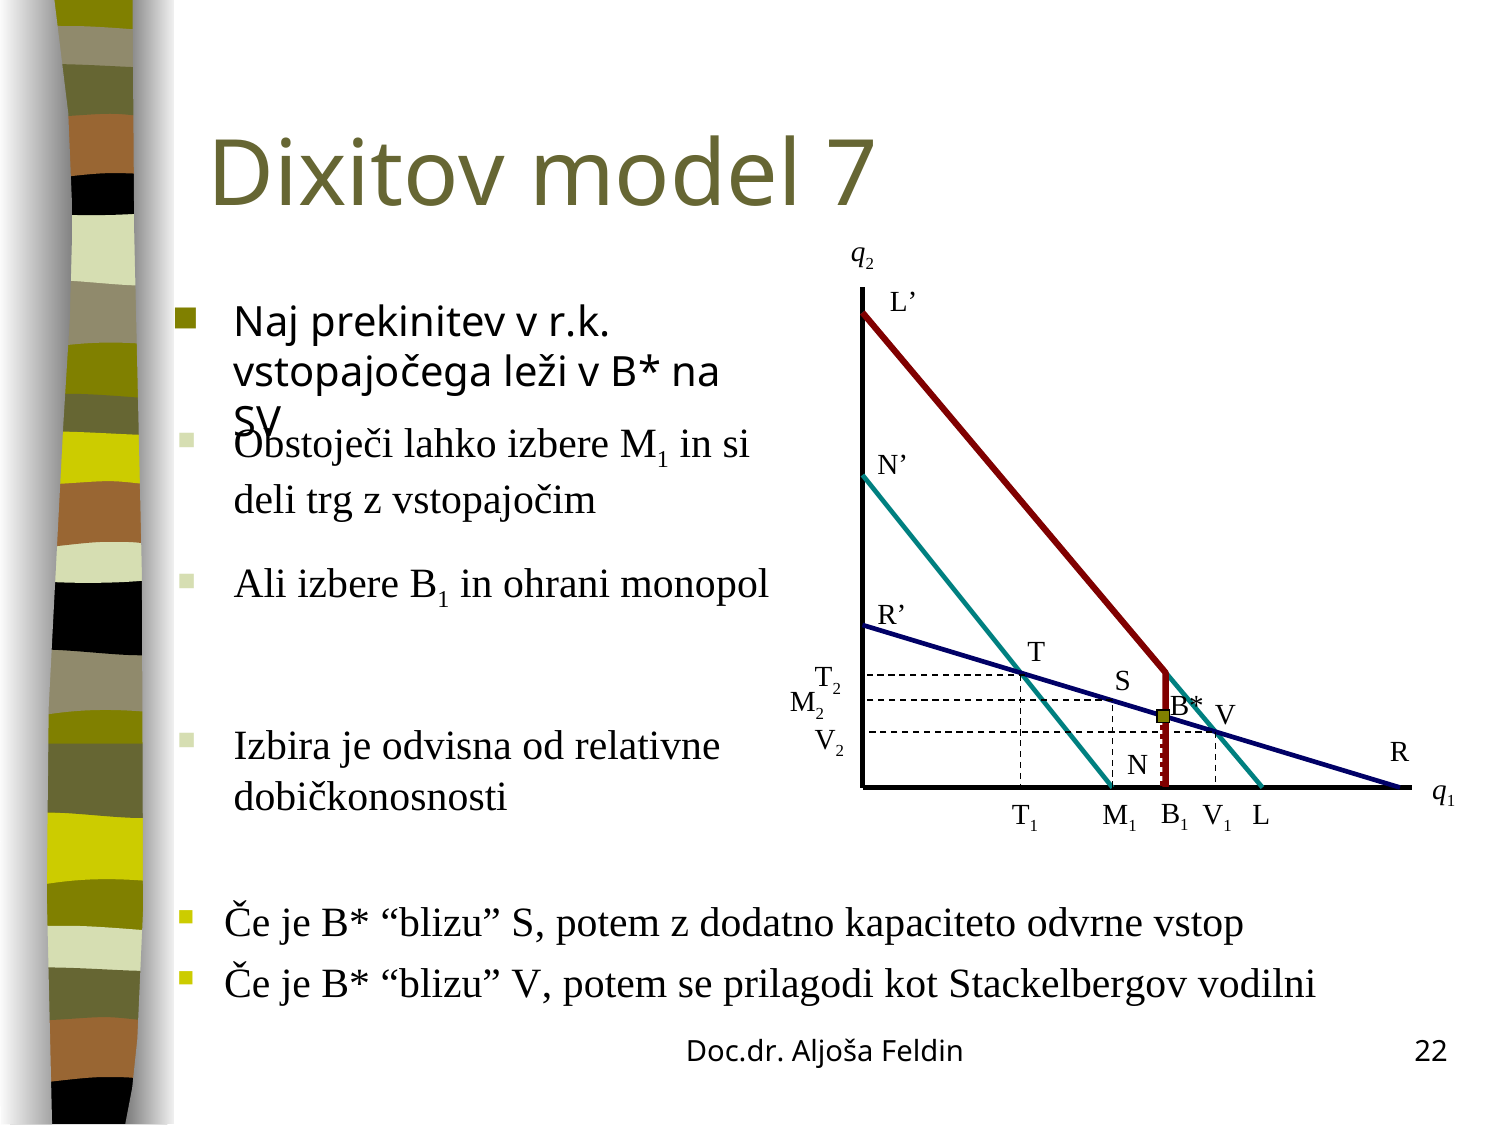

# Dixitov model 7
q2
L’
N’
R’
R
N
q1
L
T
T2
V
V2
T1
V1
S
M2
M1
Naj prekinitev v r.k. vstopajočega leži v B* na SV
Obstoječi lahko izbere M1 in si deli trg z vstopajočim
Ali izbere B1 in ohrani monopol
B*
Izbira je odvisna od relativne dobičkonosnosti
B1
Če je B* “blizu” S, potem z dodatno kapaciteto odvrne vstop
Če je B* “blizu” V, potem se prilagodi kot Stackelbergov vodilni
Doc.dr. Aljoša Feldin